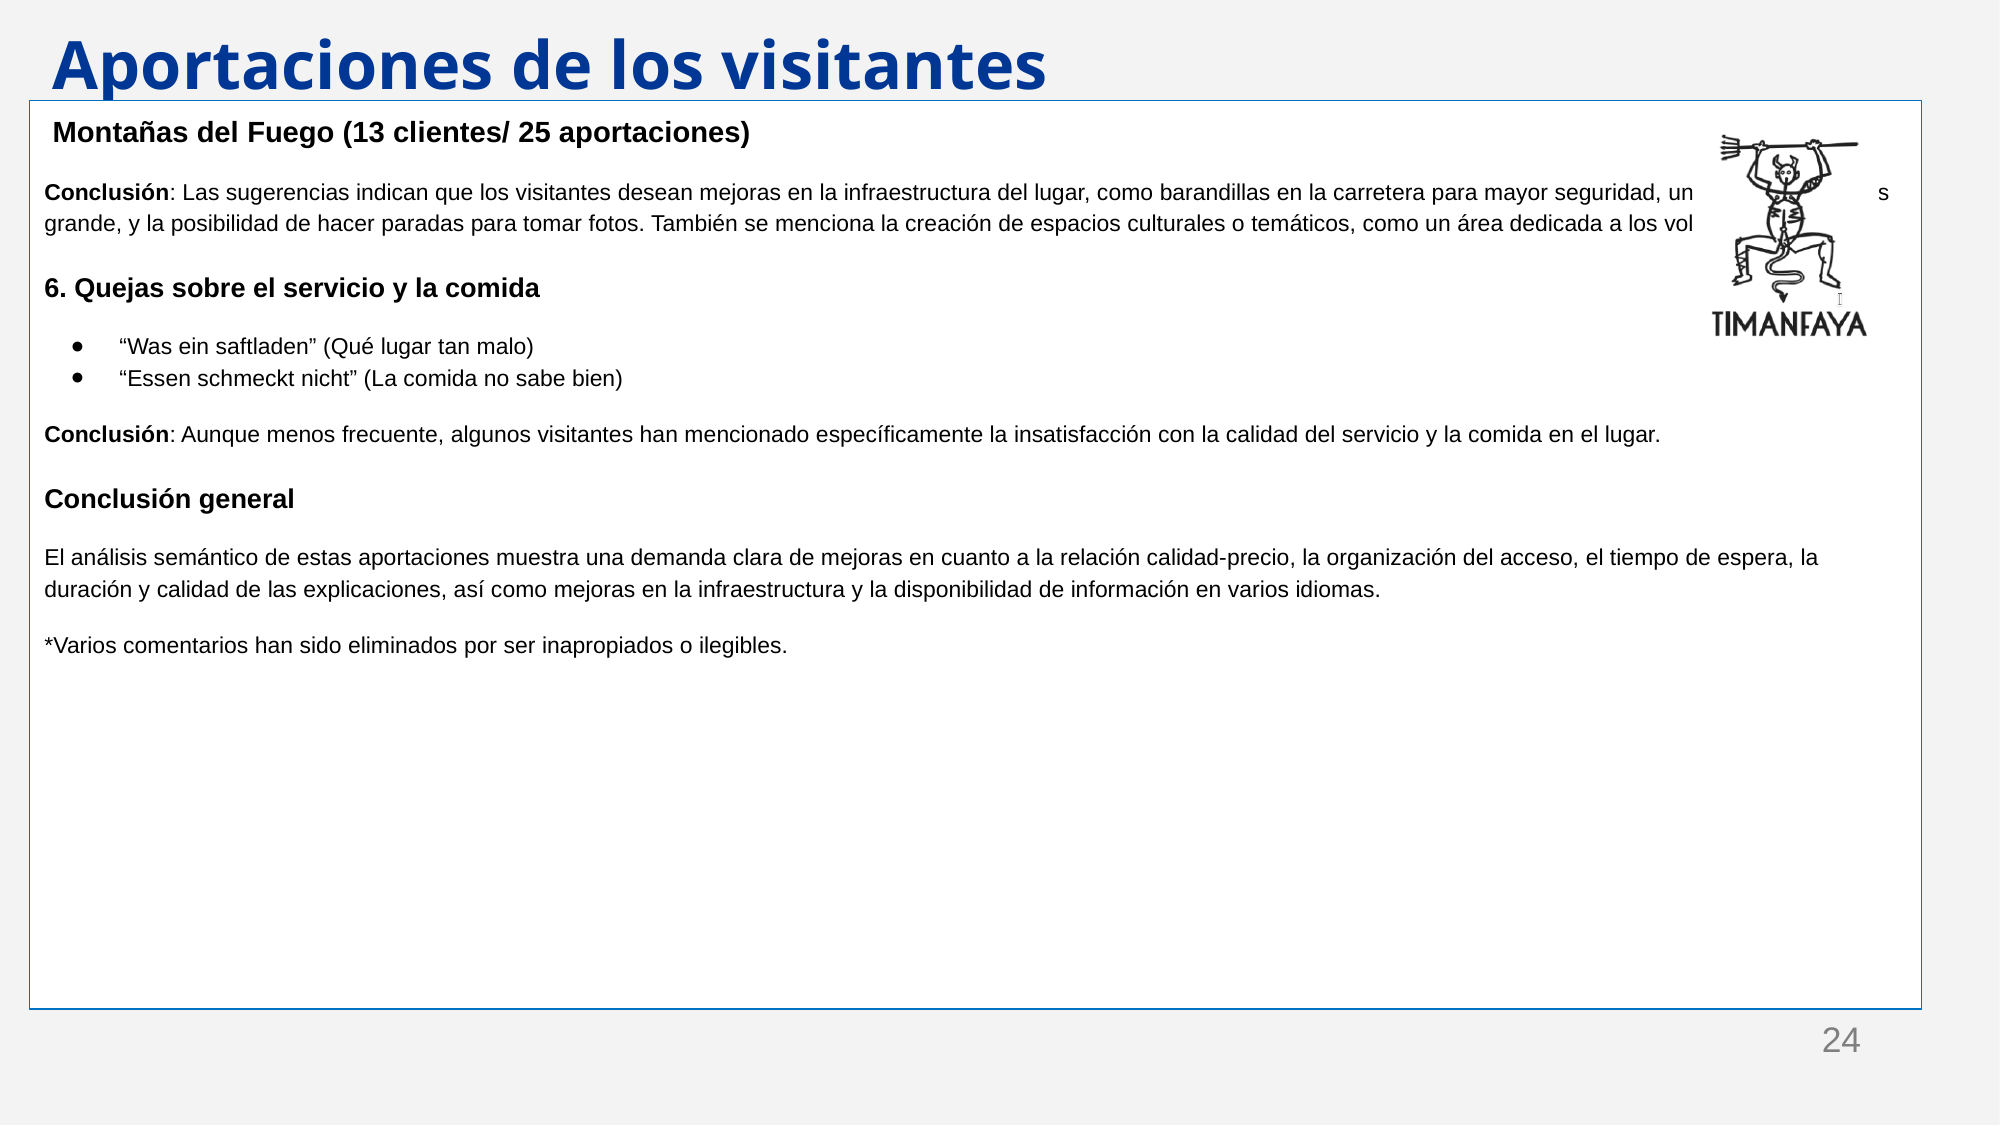

Aportaciones de los visitantes
 Montañas del Fuego (13 clientes/ 25 aportaciones)
Conclusión: Las sugerencias indican que los visitantes desean mejoras en la infraestructura del lugar, como barandillas en la carretera para mayor seguridad, un aparcamiento más grande, y la posibilidad de hacer paradas para tomar fotos. También se menciona la creación de espacios culturales o temáticos, como un área dedicada a los volcanes.
6. Quejas sobre el servicio y la comida
“Was ein saftladen” (Qué lugar tan malo)
“Essen schmeckt nicht” (La comida no sabe bien)
Conclusión: Aunque menos frecuente, algunos visitantes han mencionado específicamente la insatisfacción con la calidad del servicio y la comida en el lugar.
Conclusión general
El análisis semántico de estas aportaciones muestra una demanda clara de mejoras en cuanto a la relación calidad-precio, la organización del acceso, el tiempo de espera, la duración y calidad de las explicaciones, así como mejoras en la infraestructura y la disponibilidad de información en varios idiomas.
*Varios comentarios han sido eliminados por ser inapropiados o ilegibles.